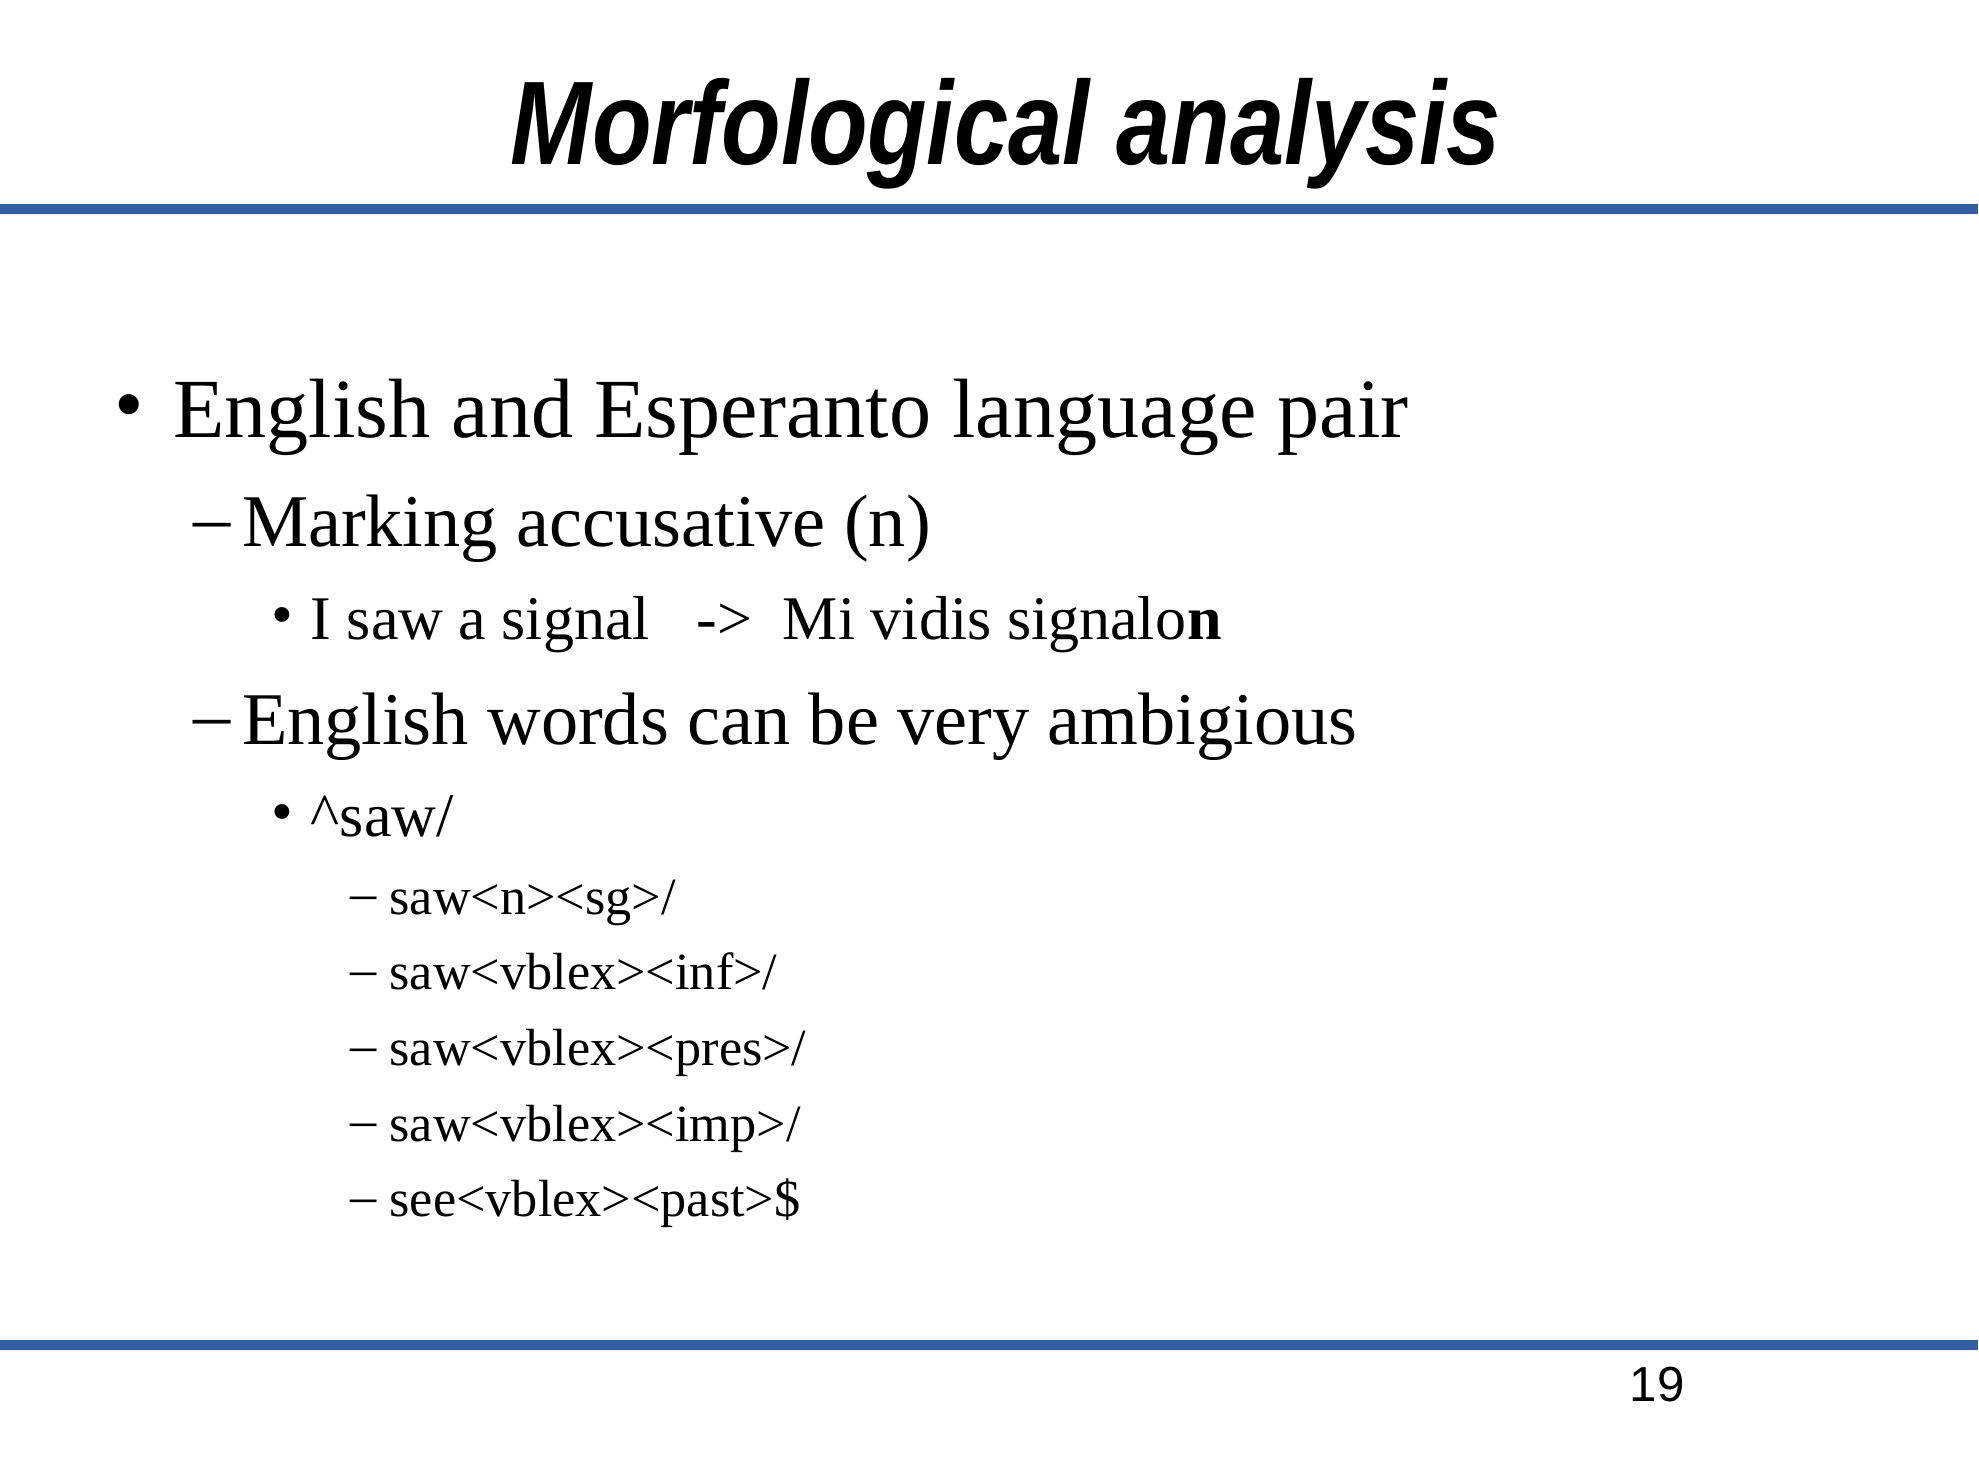

# Morfological analysis
English and Esperanto language pair
Marking accusative (n)
I saw a signal -> Mi vidis signalon
English words can be very ambigious
^saw/
saw<n><sg>/
saw<vblex><inf>/
saw<vblex><pres>/
saw<vblex><imp>/
see<vblex><past>$